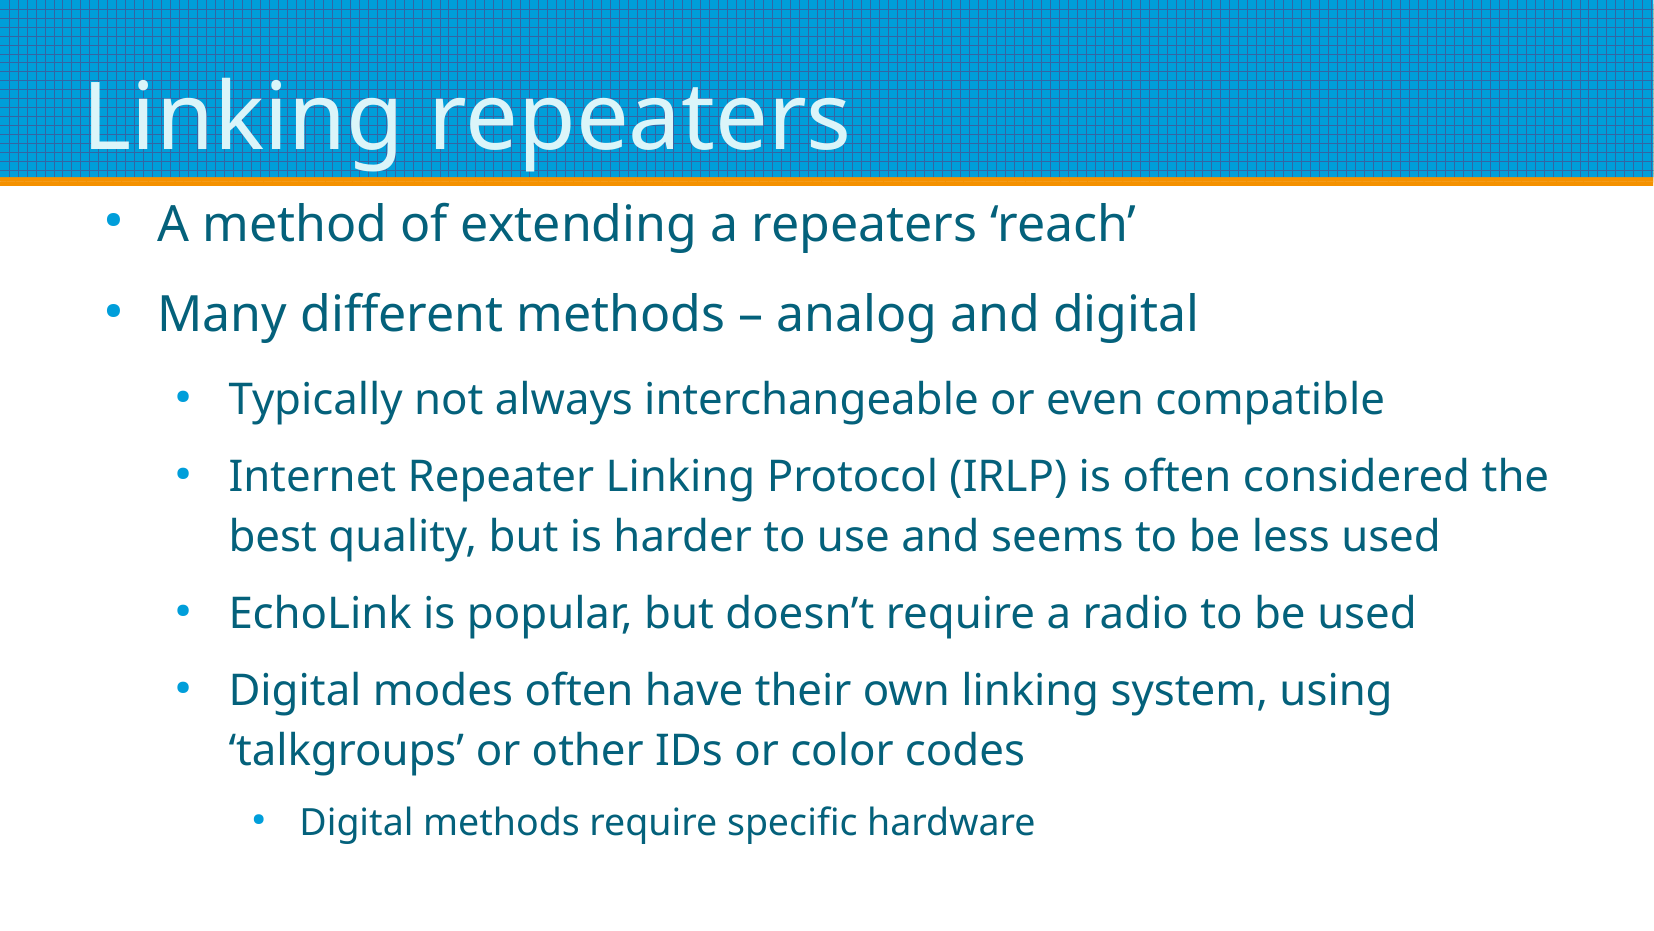

# Linking repeaters
A method of extending a repeaters ‘reach’
Many different methods – analog and digital
Typically not always interchangeable or even compatible
Internet Repeater Linking Protocol (IRLP) is often considered the best quality, but is harder to use and seems to be less used
EchoLink is popular, but doesn’t require a radio to be used
Digital modes often have their own linking system, using ‘talkgroups’ or other IDs or color codes
Digital methods require specific hardware